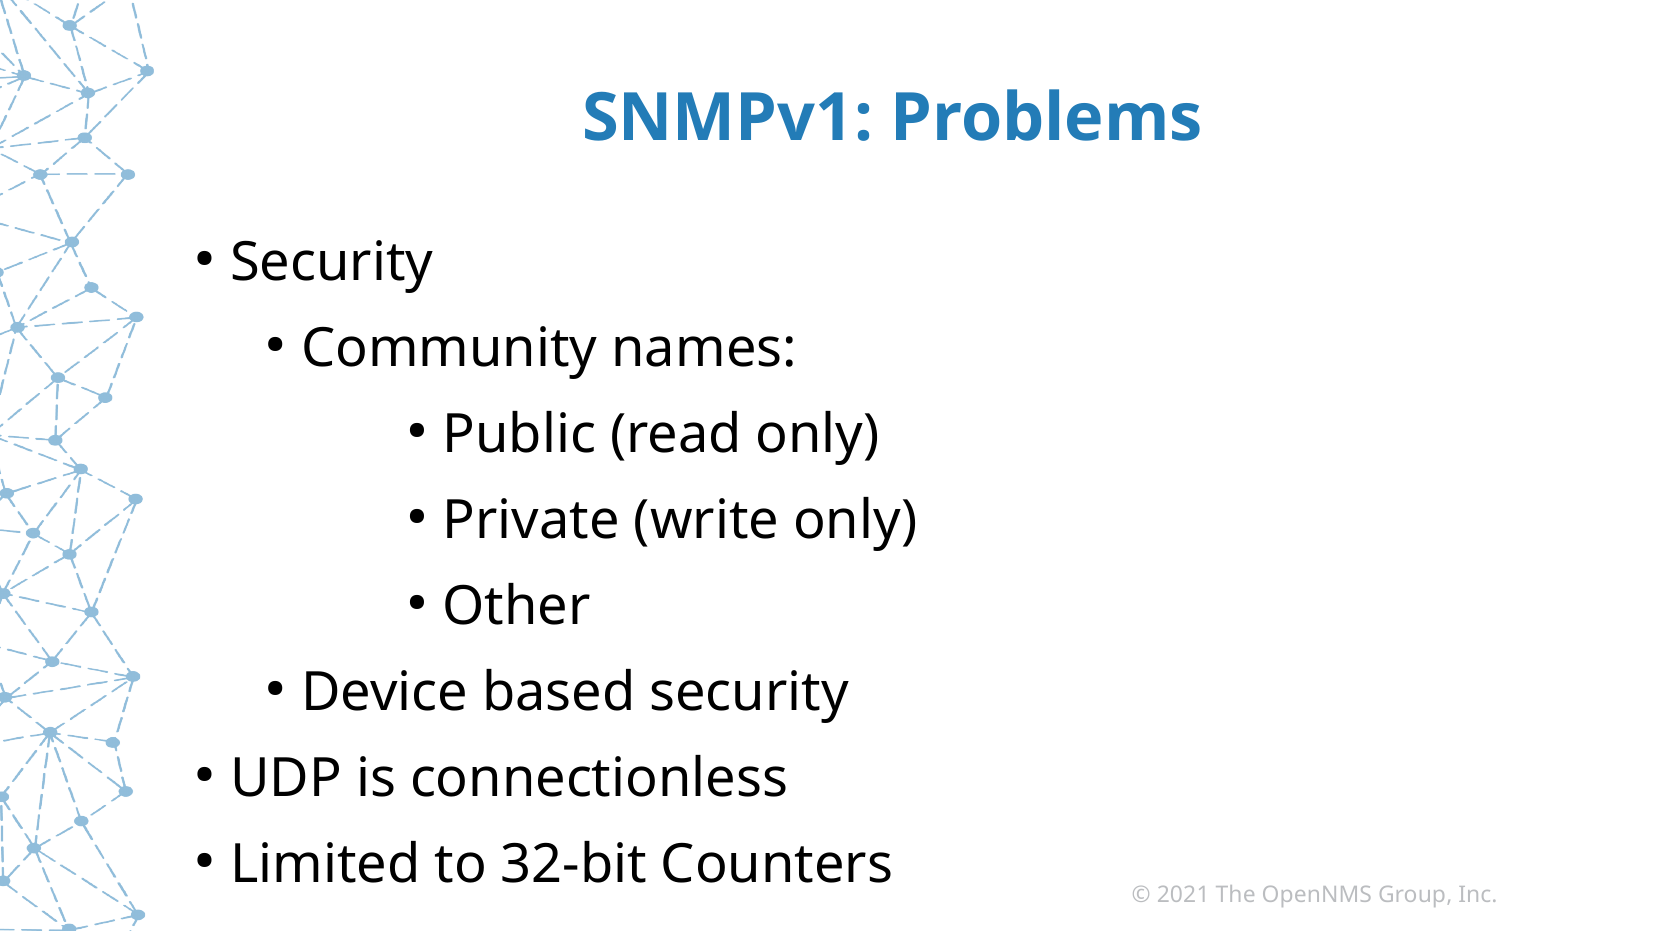

# SNMPv1: Problems
Security
Community names:
Public (read only)
Private (write only)
Other
Device based security
UDP is connectionless
Limited to 32-bit Counters